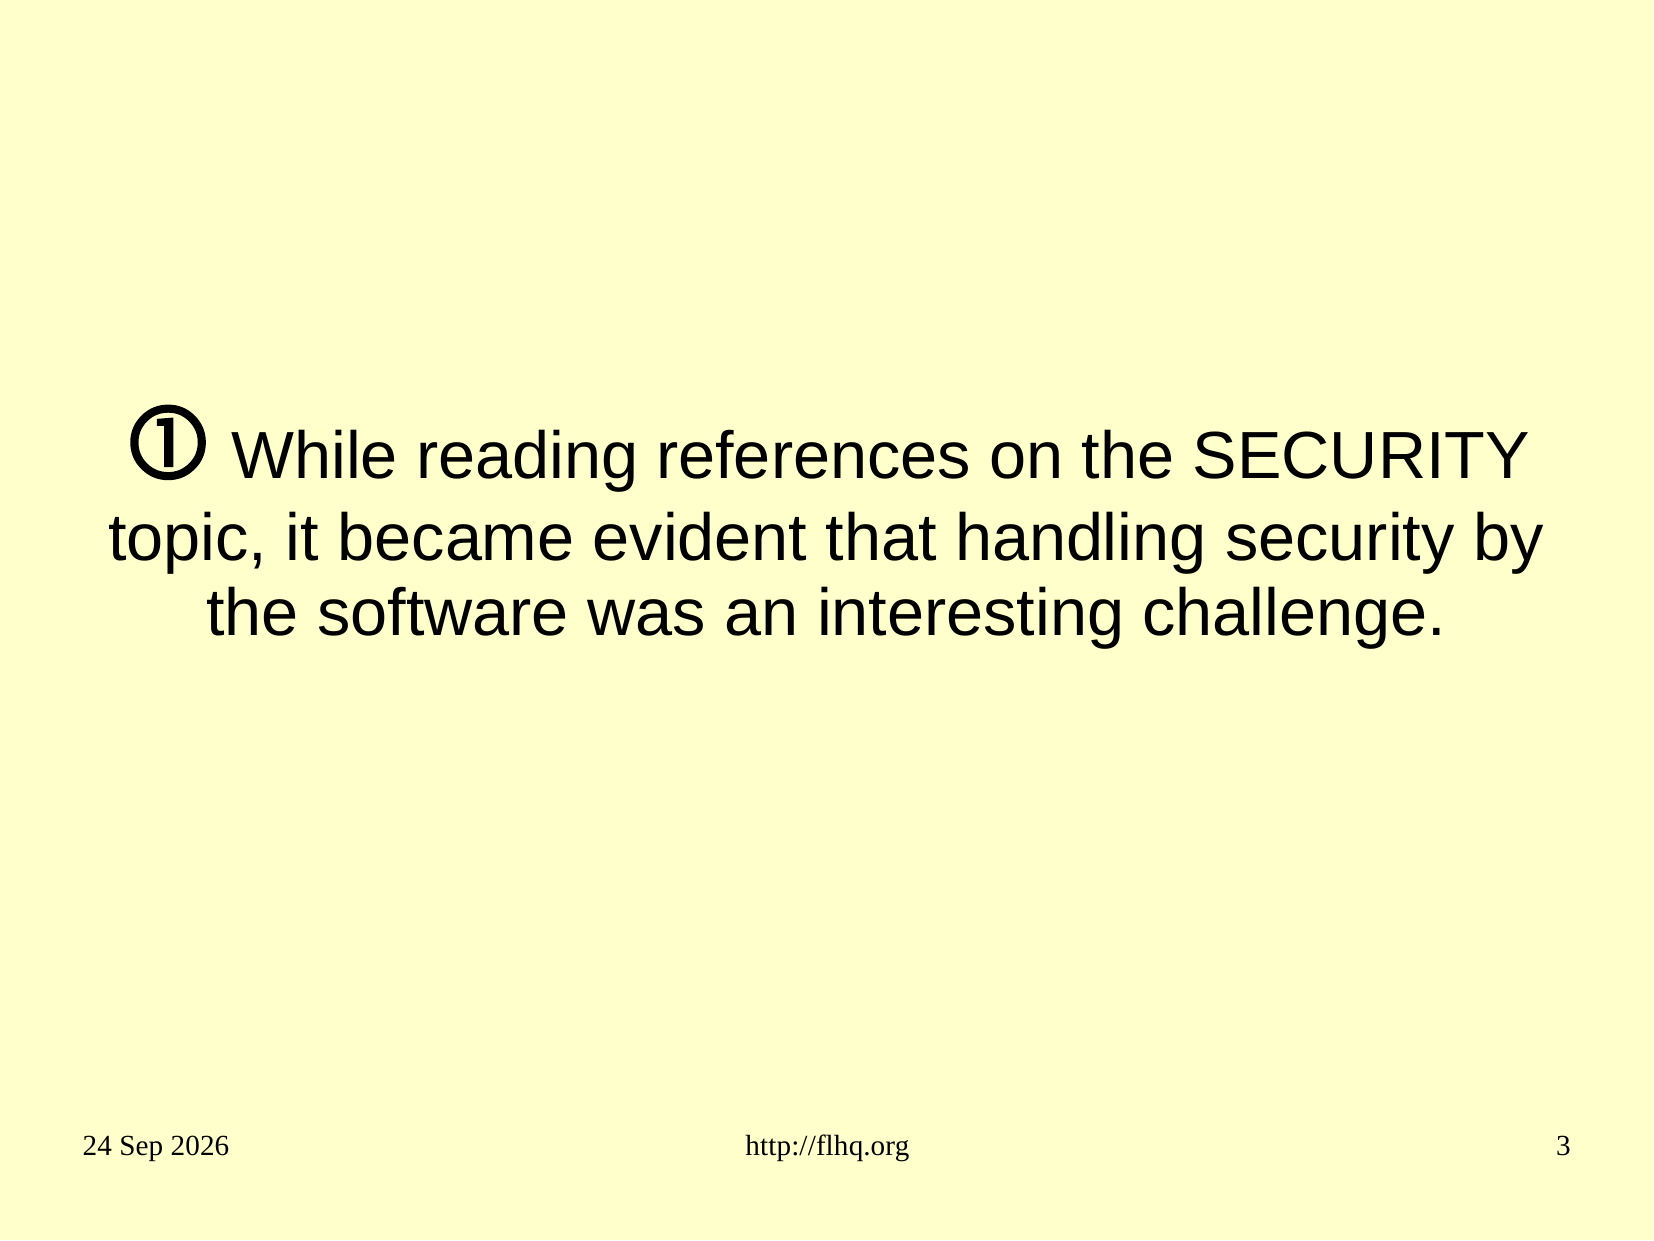

# ① While reading references on the SECURITY topic, it became evident that handling security by the software was an interesting challenge.
http://flhq.org
3